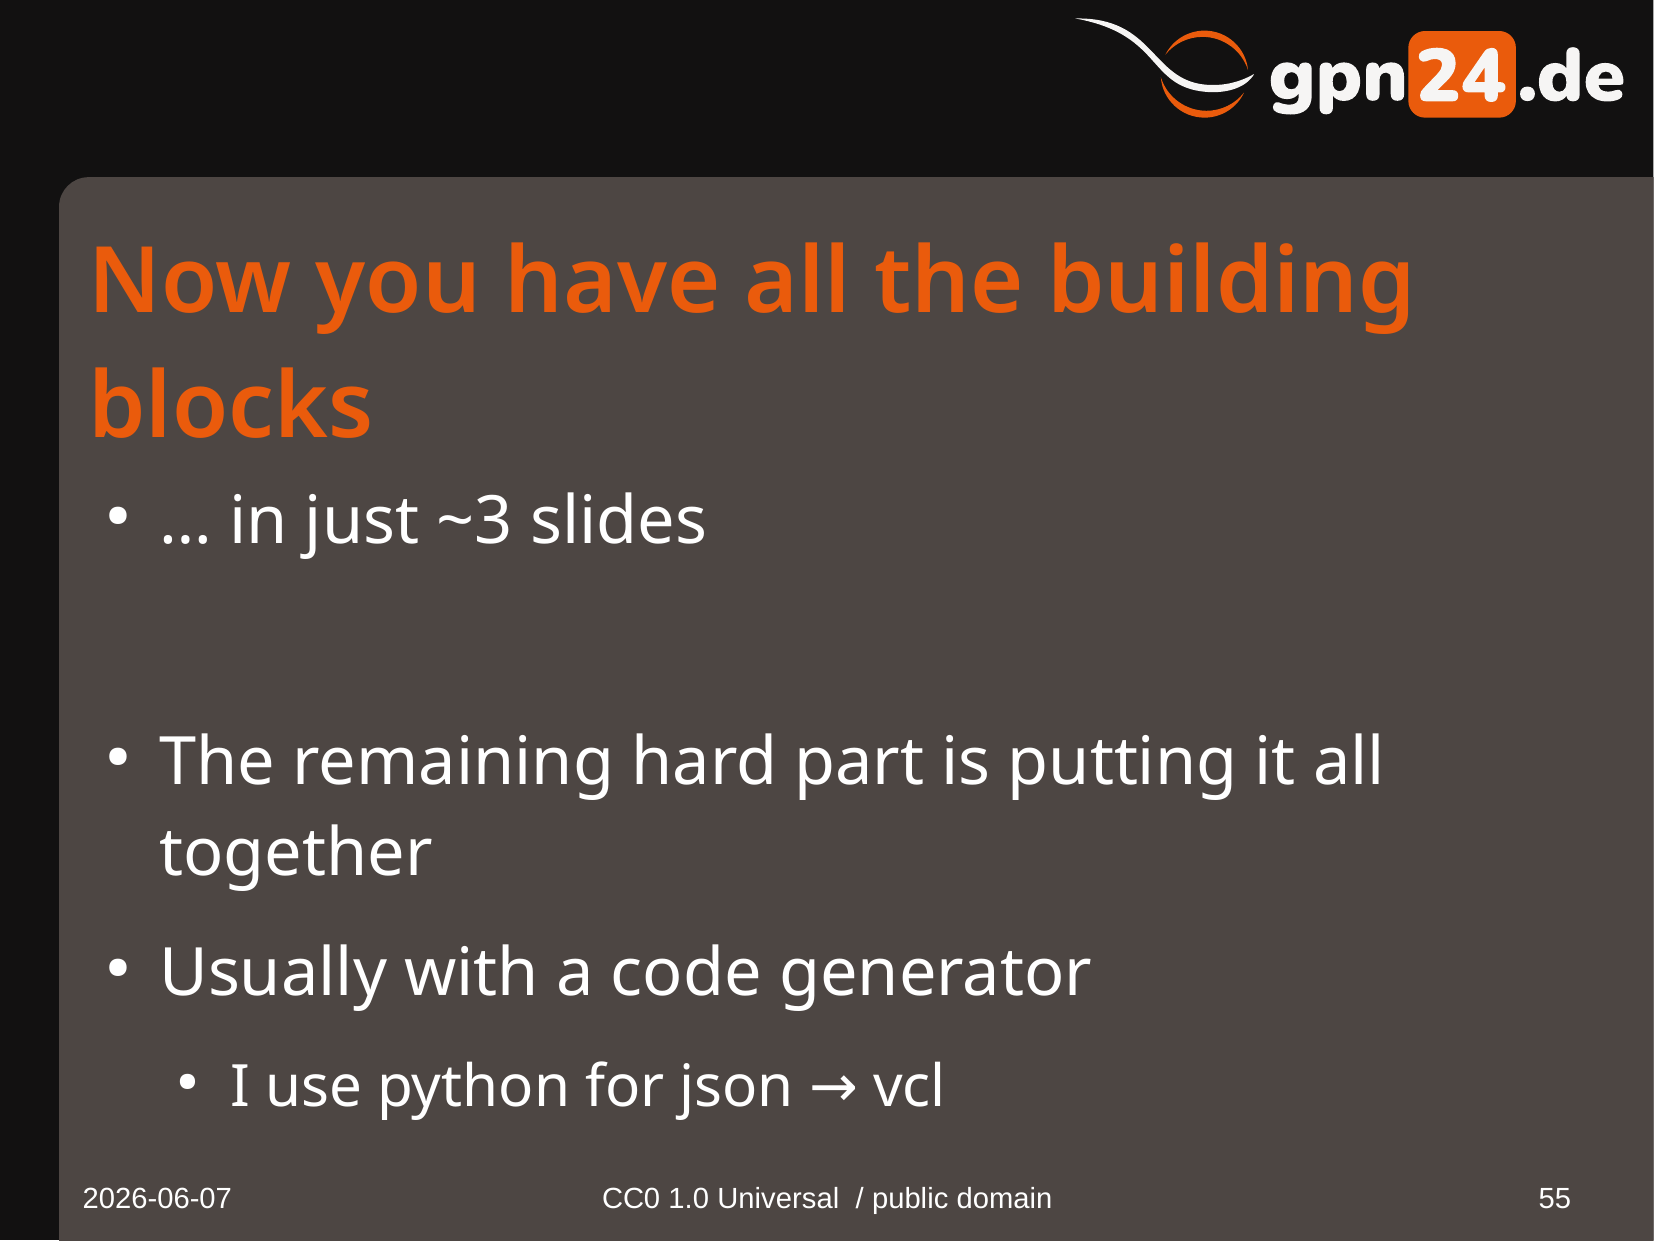

# Now you have all the building blocks
… in just ~3 slides
The remaining hard part is putting it all together
Usually with a code generator
I use python for json → vcl